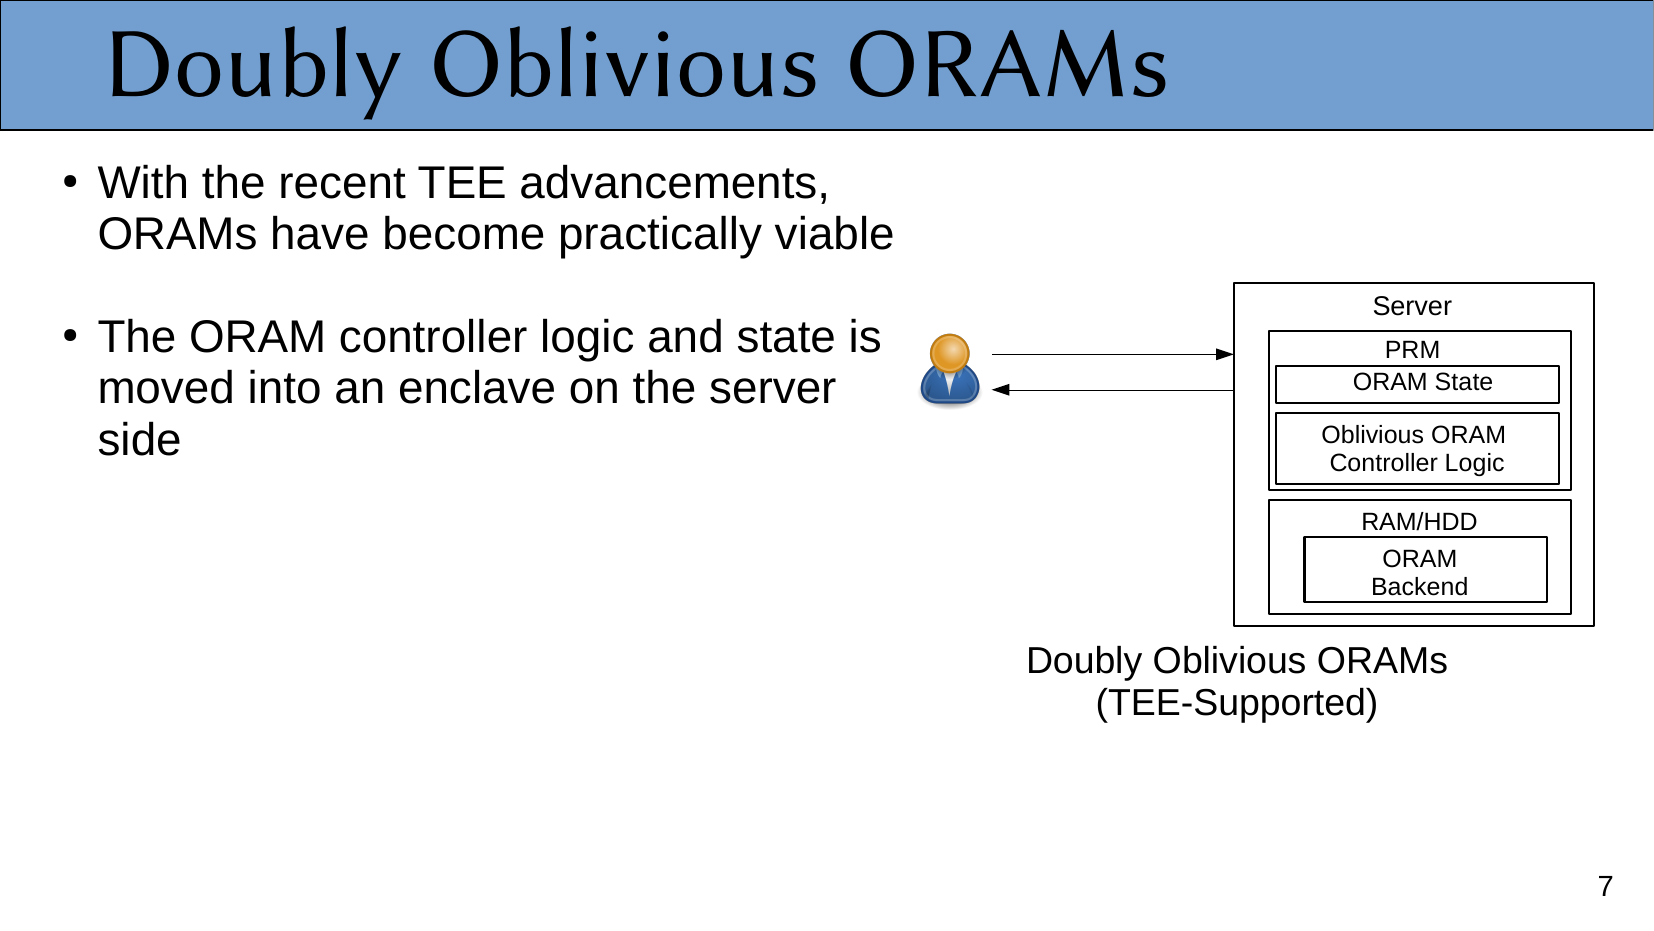

Doubly Oblivious ORAMs
With the recent TEE advancements, ORAMs have become practically viable
The ORAM controller logic and state is moved into an enclave on the server side
Server
PRM
ORAM State
Oblivious ORAM
Controller Logic
RAM/HDD
ORAM
Backend
Doubly Oblivious ORAMs
(TEE-Supported)
7